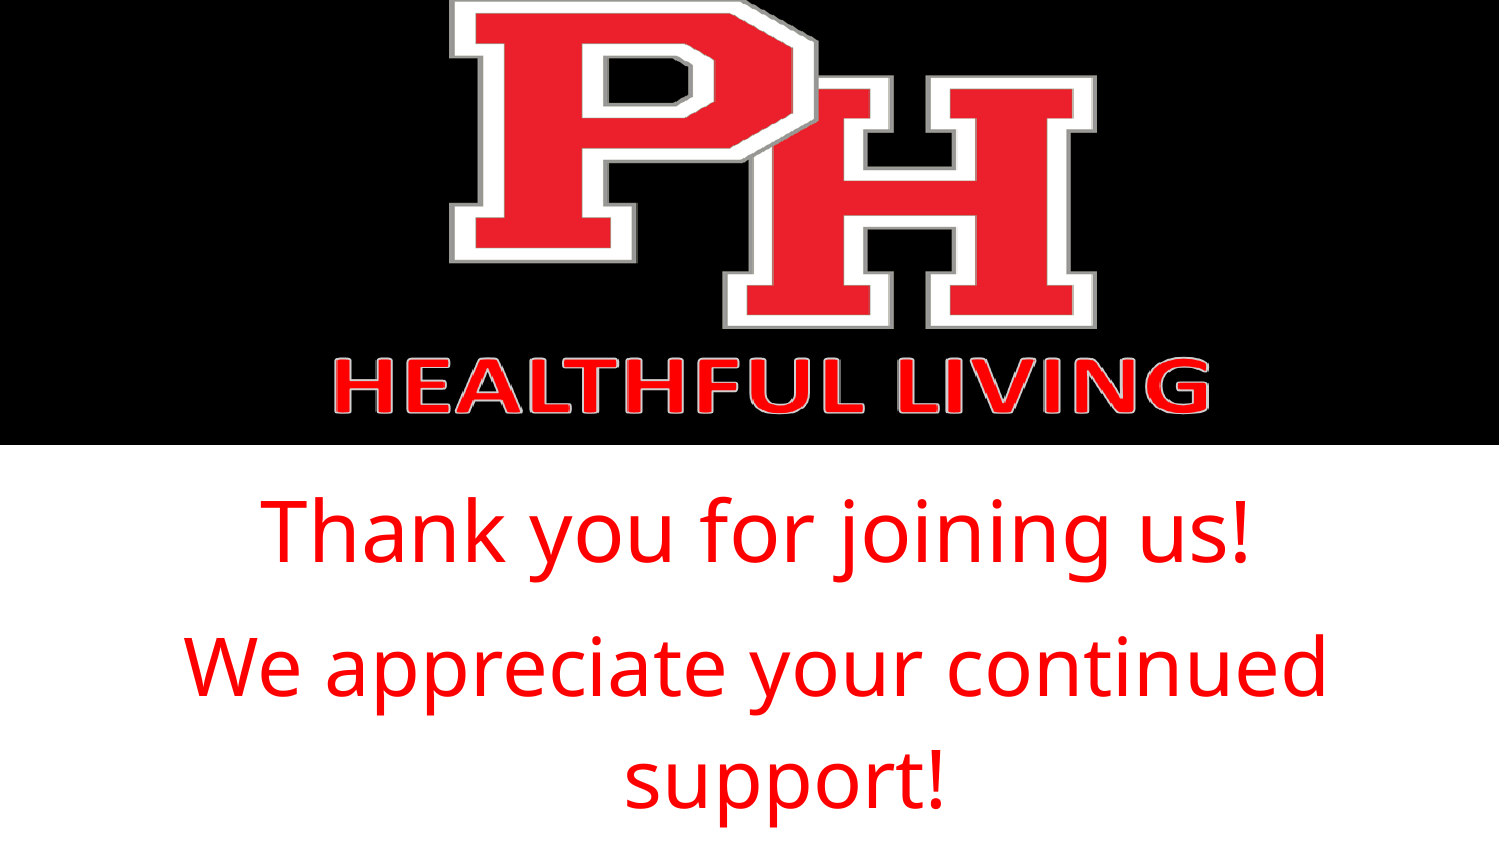

# Thank you for joining us!
We appreciate your continued support!